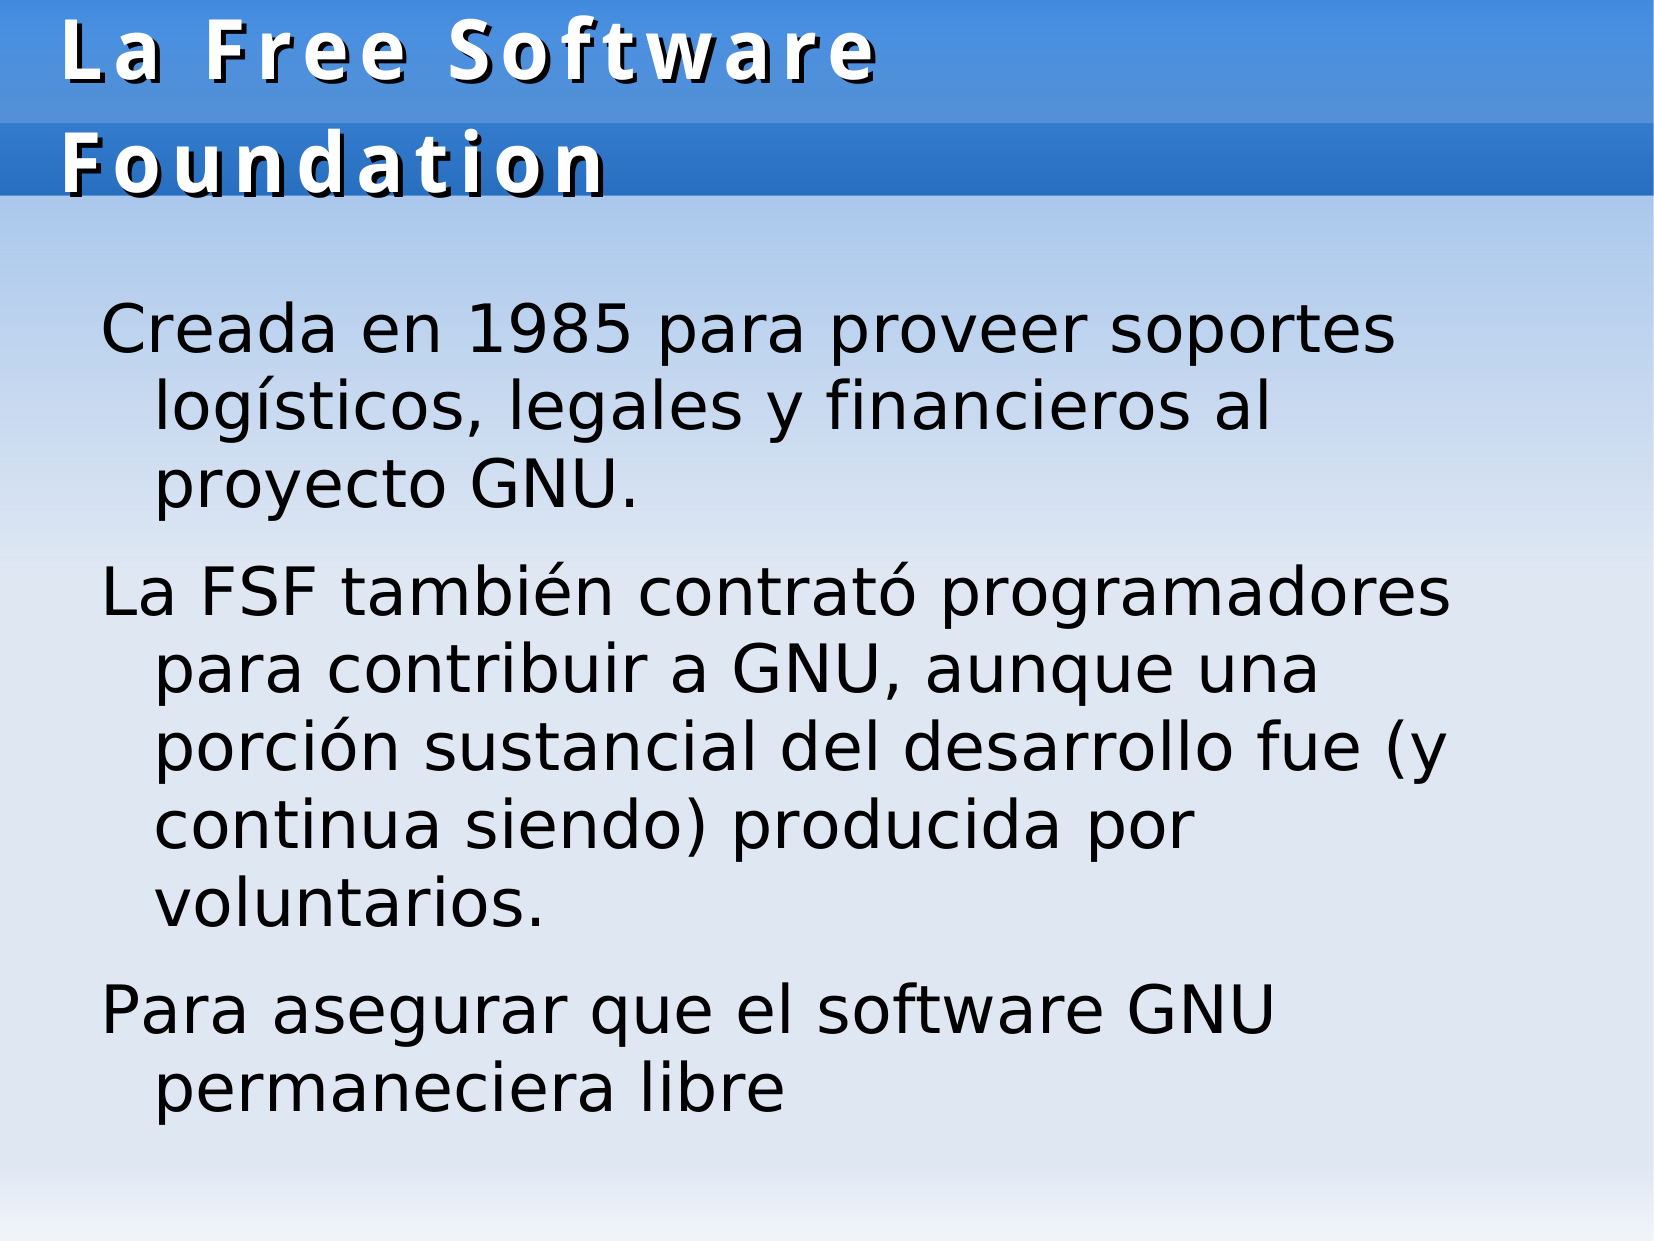

# La Free Software Foundation
Creada en 1985 para proveer soportes logísticos, legales y financieros al proyecto GNU.
La FSF también contrató programadores para contribuir a GNU, aunque una porción sustancial del desarrollo fue (y continua siendo) producida por voluntarios.
Para asegurar que el software GNU permaneciera libre